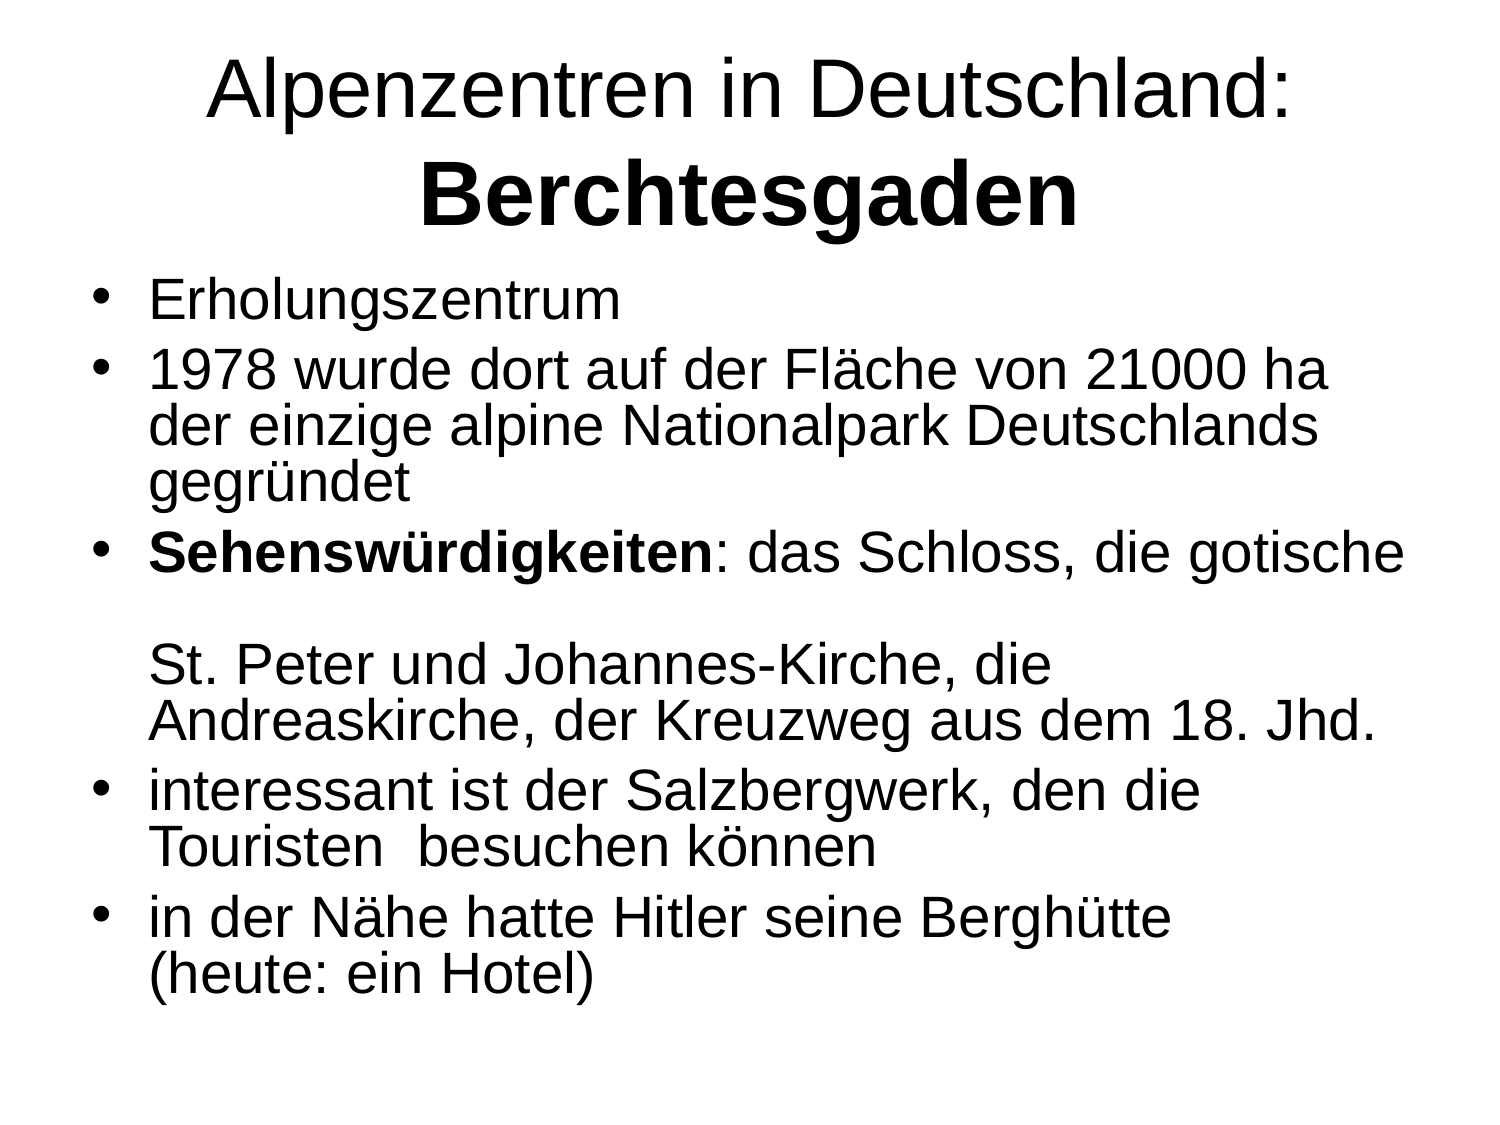

# Alpenzentren in Deutschland: Berchtesgaden
Erholungszentrum
1978 wurde dort auf der Fläche von 21000 ha
der einzige alpine Nationalpark Deutschlands gegründet
Sehenswürdigkeiten: das Schloss, die gotische
St. Peter und Johannes-Kirche, die Andreaskirche, der Kreuzweg aus dem 18. Jhd.
interessant ist der Salzbergwerk, den die Touristen besuchen können
in der Nähe hatte Hitler seine Berghütte
(heute: ein Hotel)